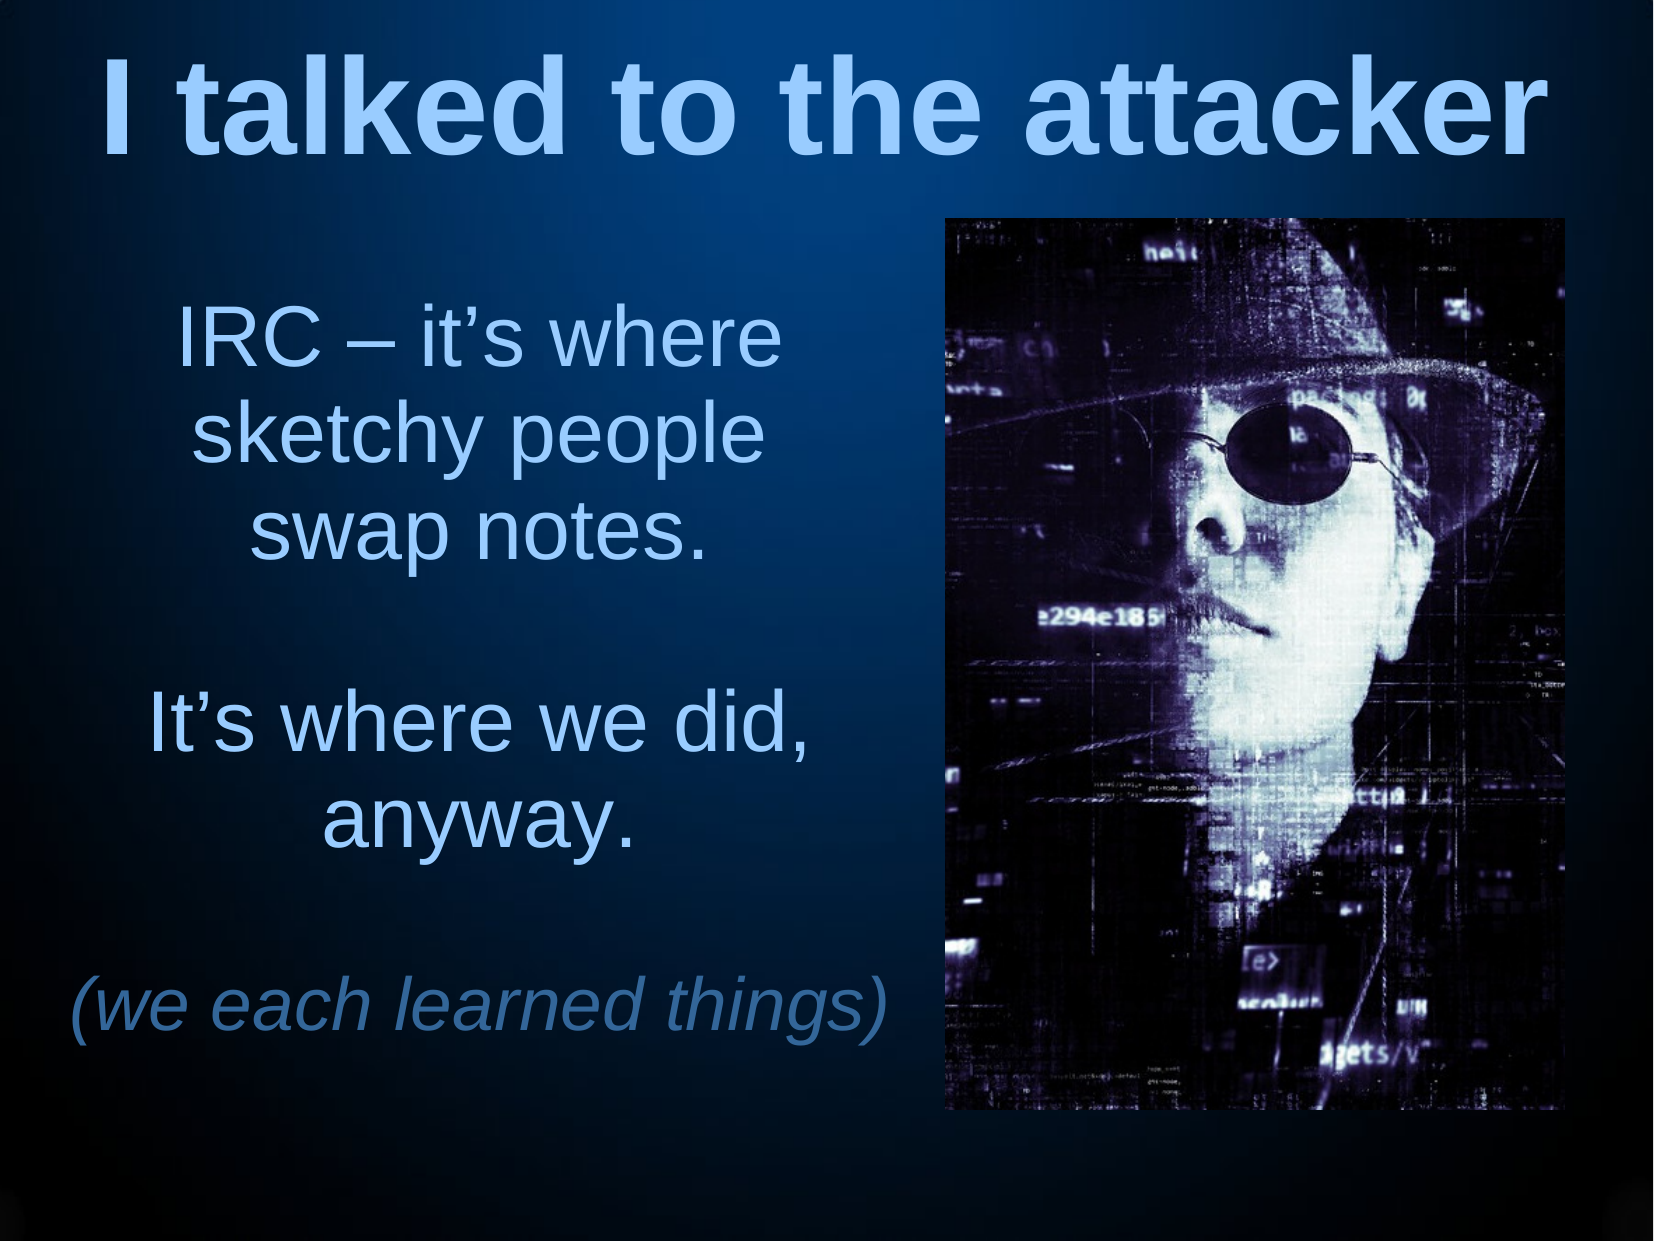

# I talked to the attacker
IRC – it’s where sketchy people
swap notes.
It’s where we did, anyway.
(we each learned things)